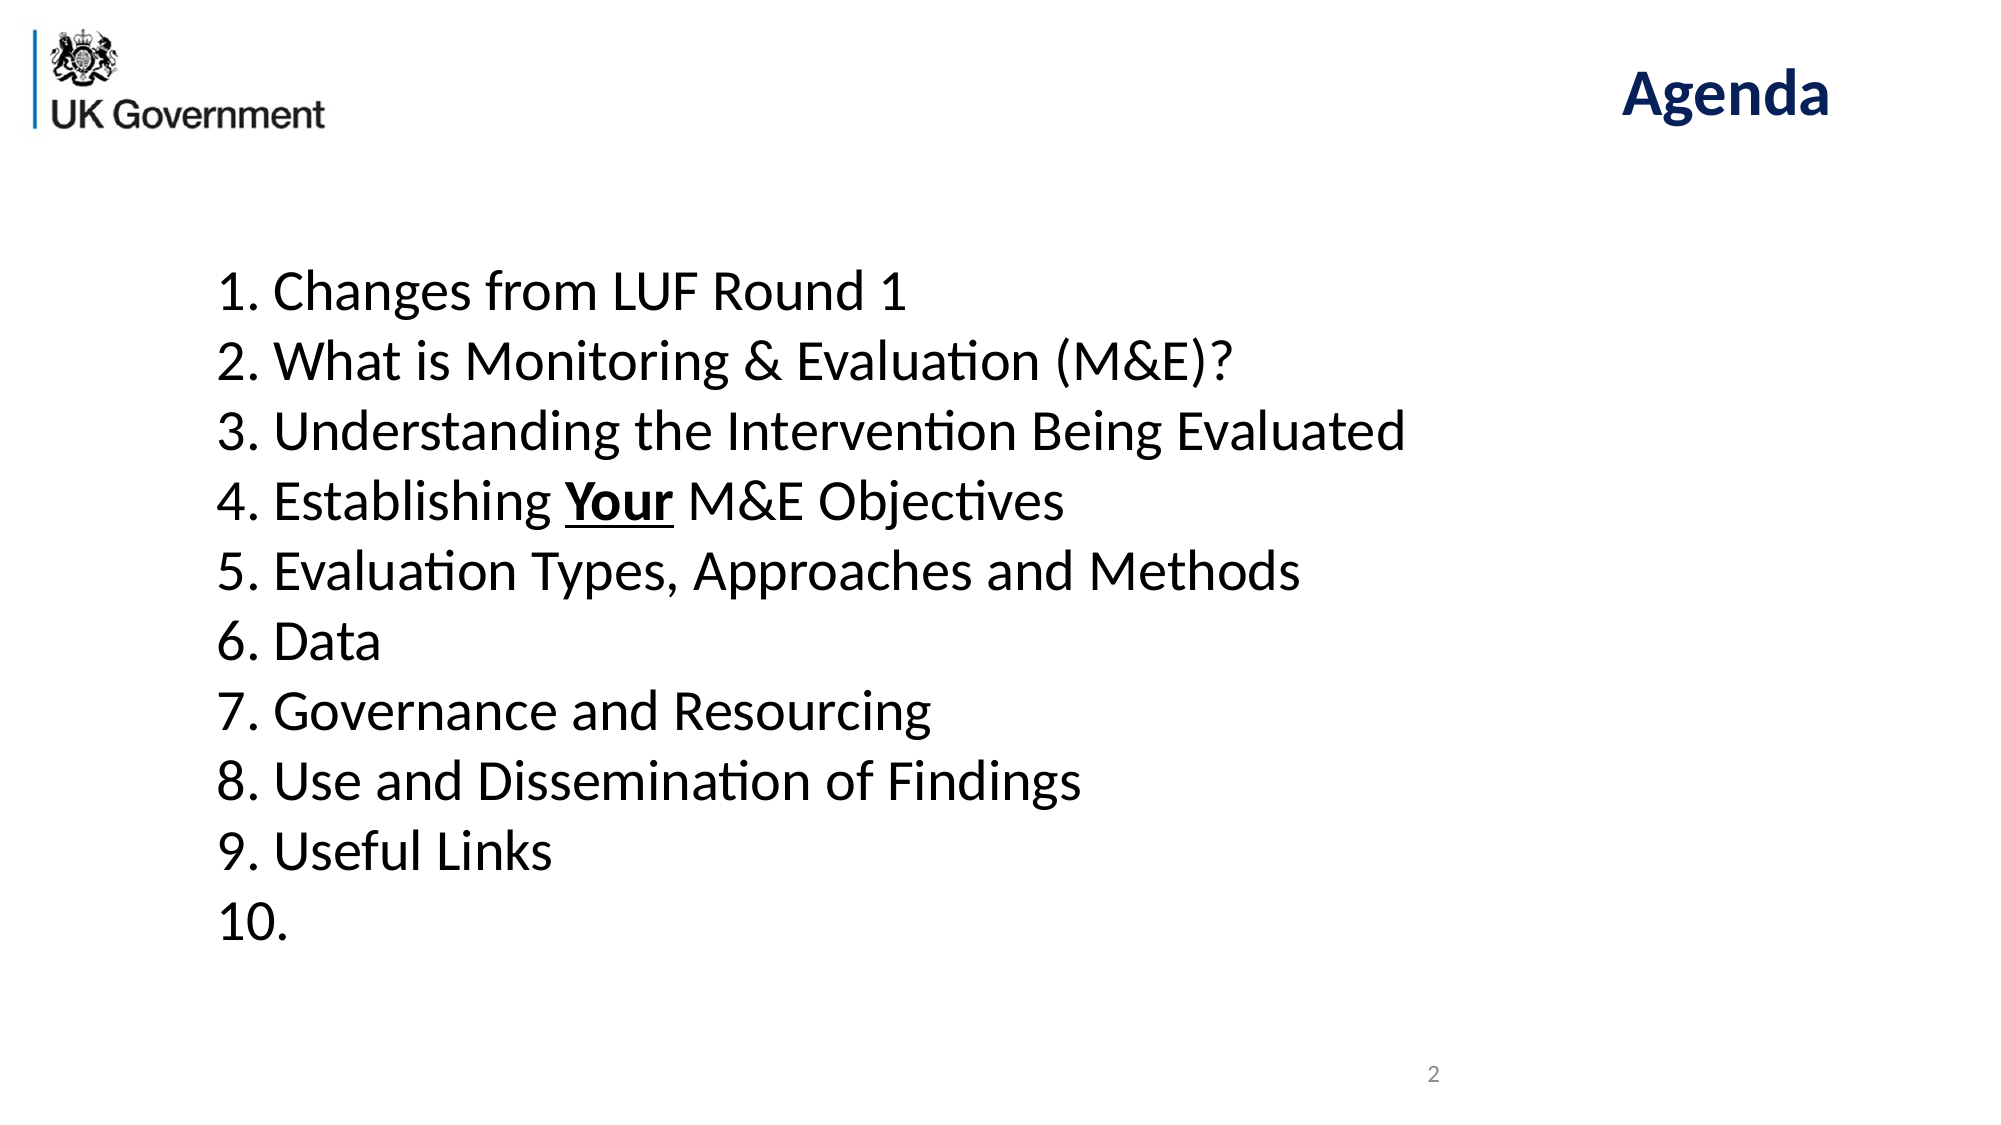

Agenda
Changes from LUF Round 1
What is Monitoring & Evaluation (M&E)?
Understanding the Intervention Being Evaluated
Establishing Your M&E Objectives
Evaluation Types, Approaches and Methods
Data
Governance and Resourcing
Use and Dissemination of Findings
Useful Links
1